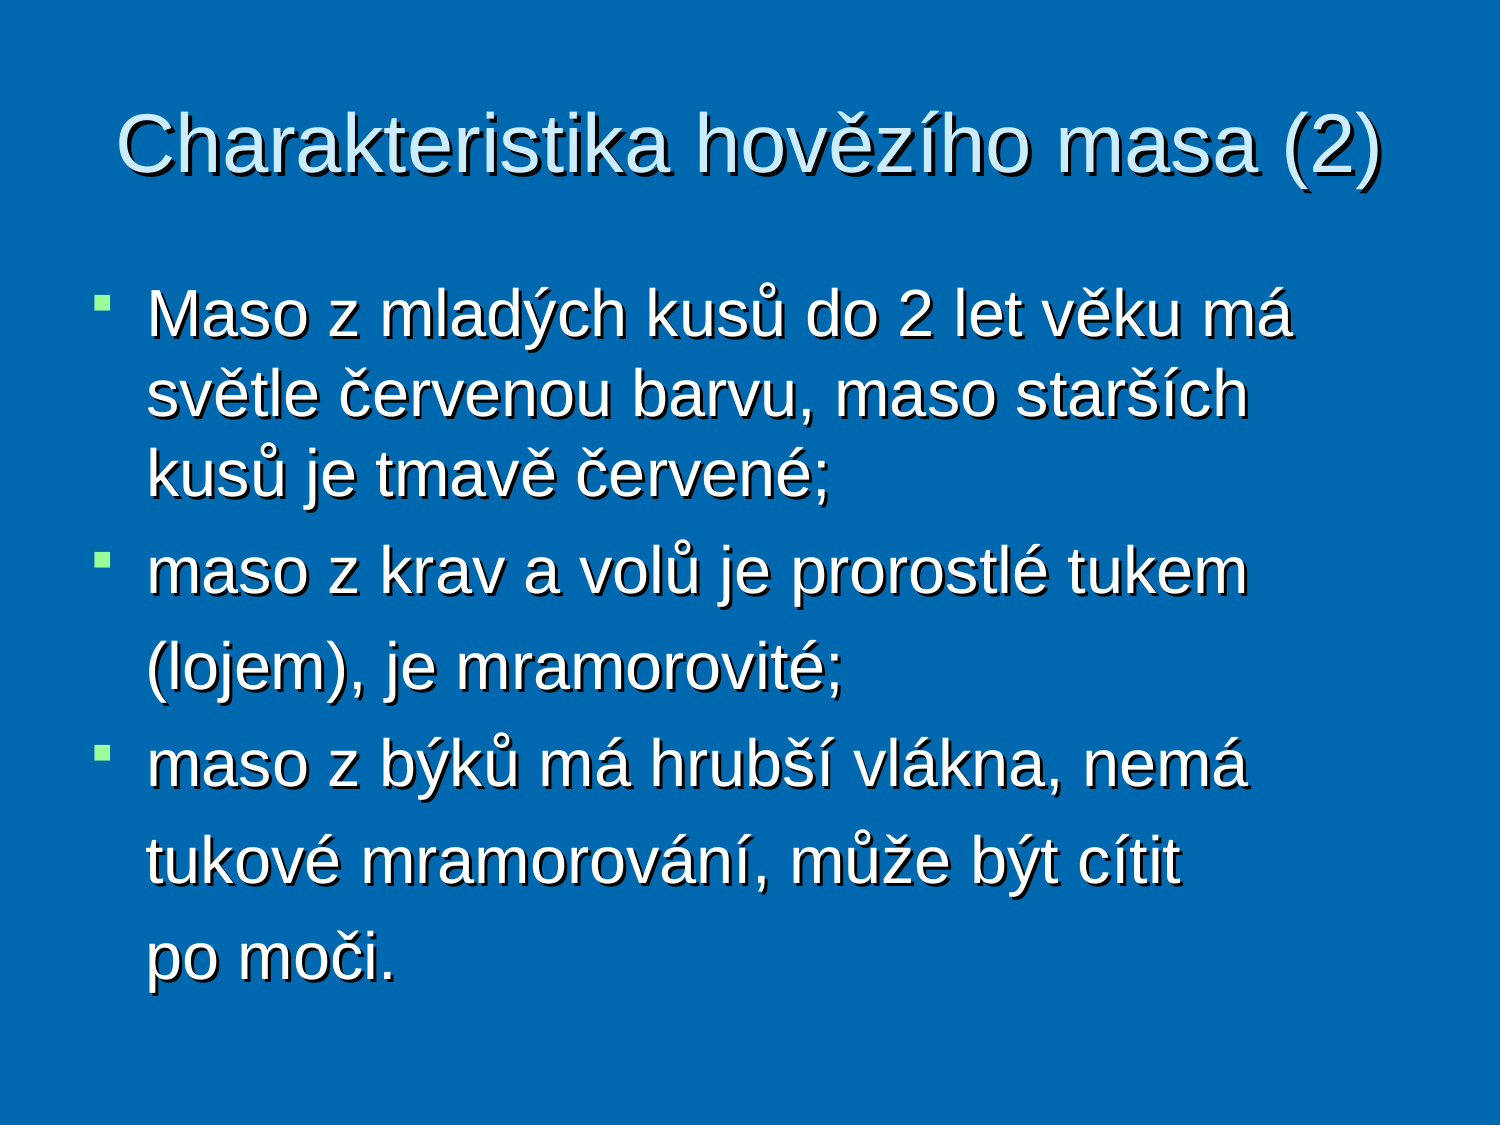

# Charakteristika hovězího masa (2)
Maso z mladých kusů do 2 let věku má světle červenou barvu, maso starších kusů je tmavě červené;
maso z krav a volů je prorostlé tukem
 (lojem), je mramorovité;
maso z býků má hrubší vlákna, nemá
 tukové mramorování, může být cítit
 po moči.